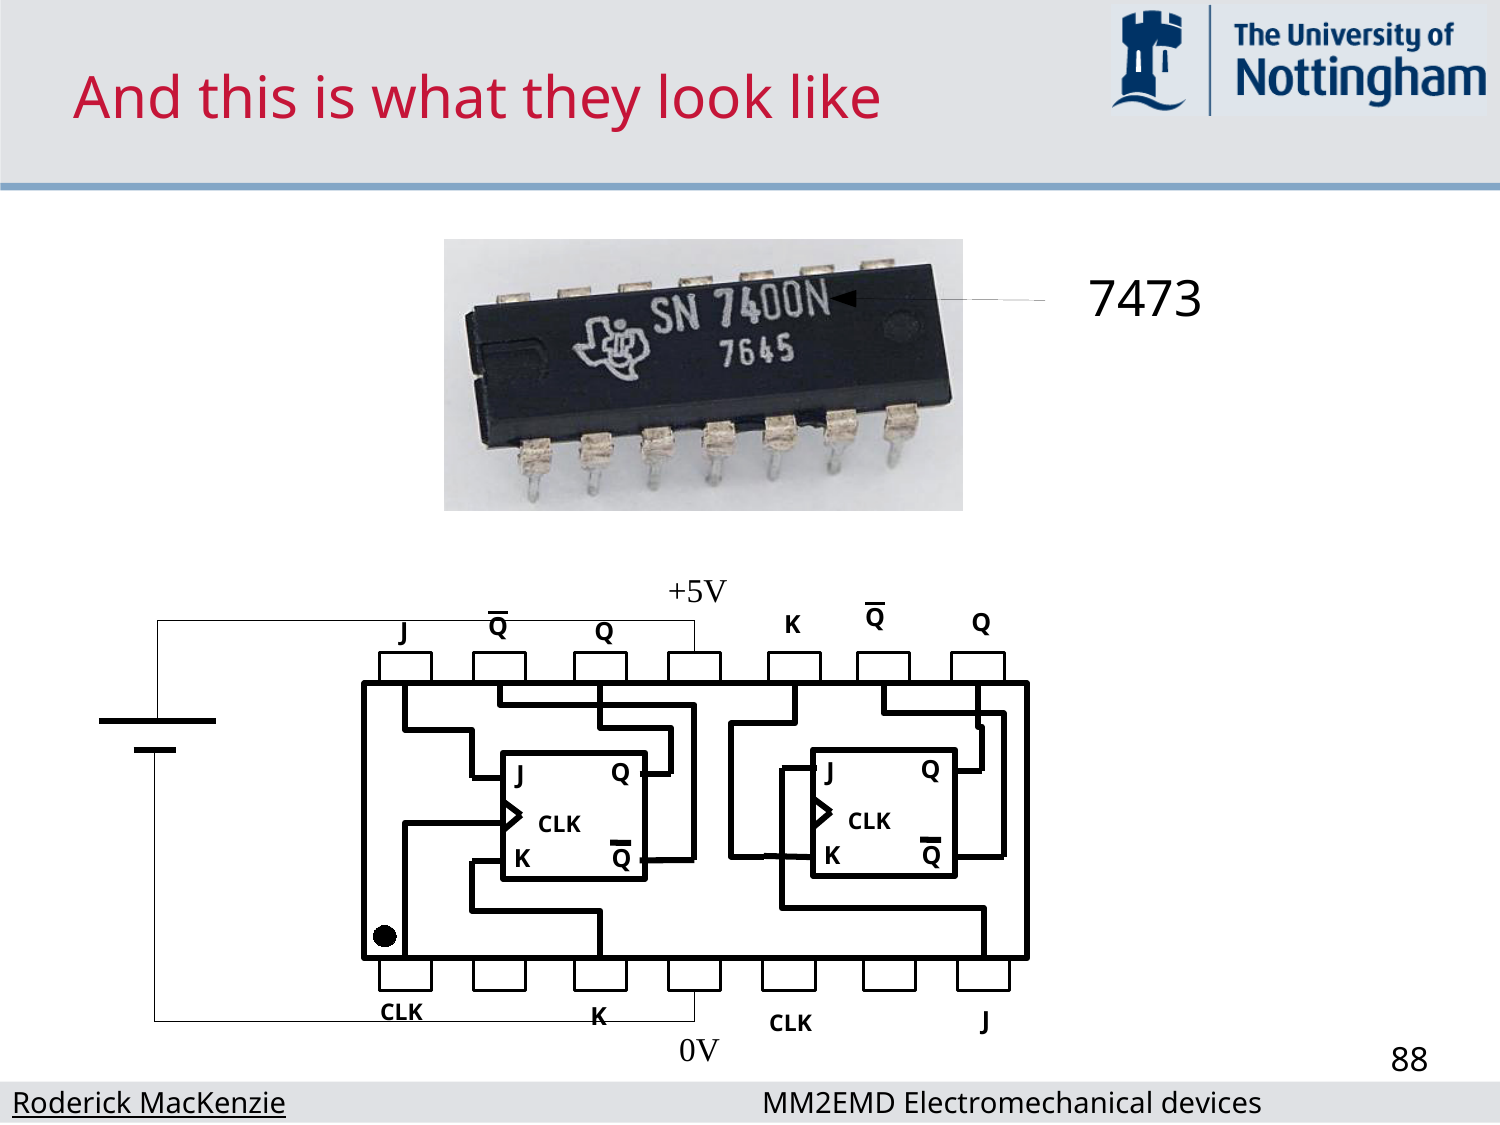

# And this is what they look like
7473
+5V
Q
Q
K
Q
J
Q
Q
J
Q
J
CLK
CLK
K
Q
K
Q
CLK
K
J
CLK
0V